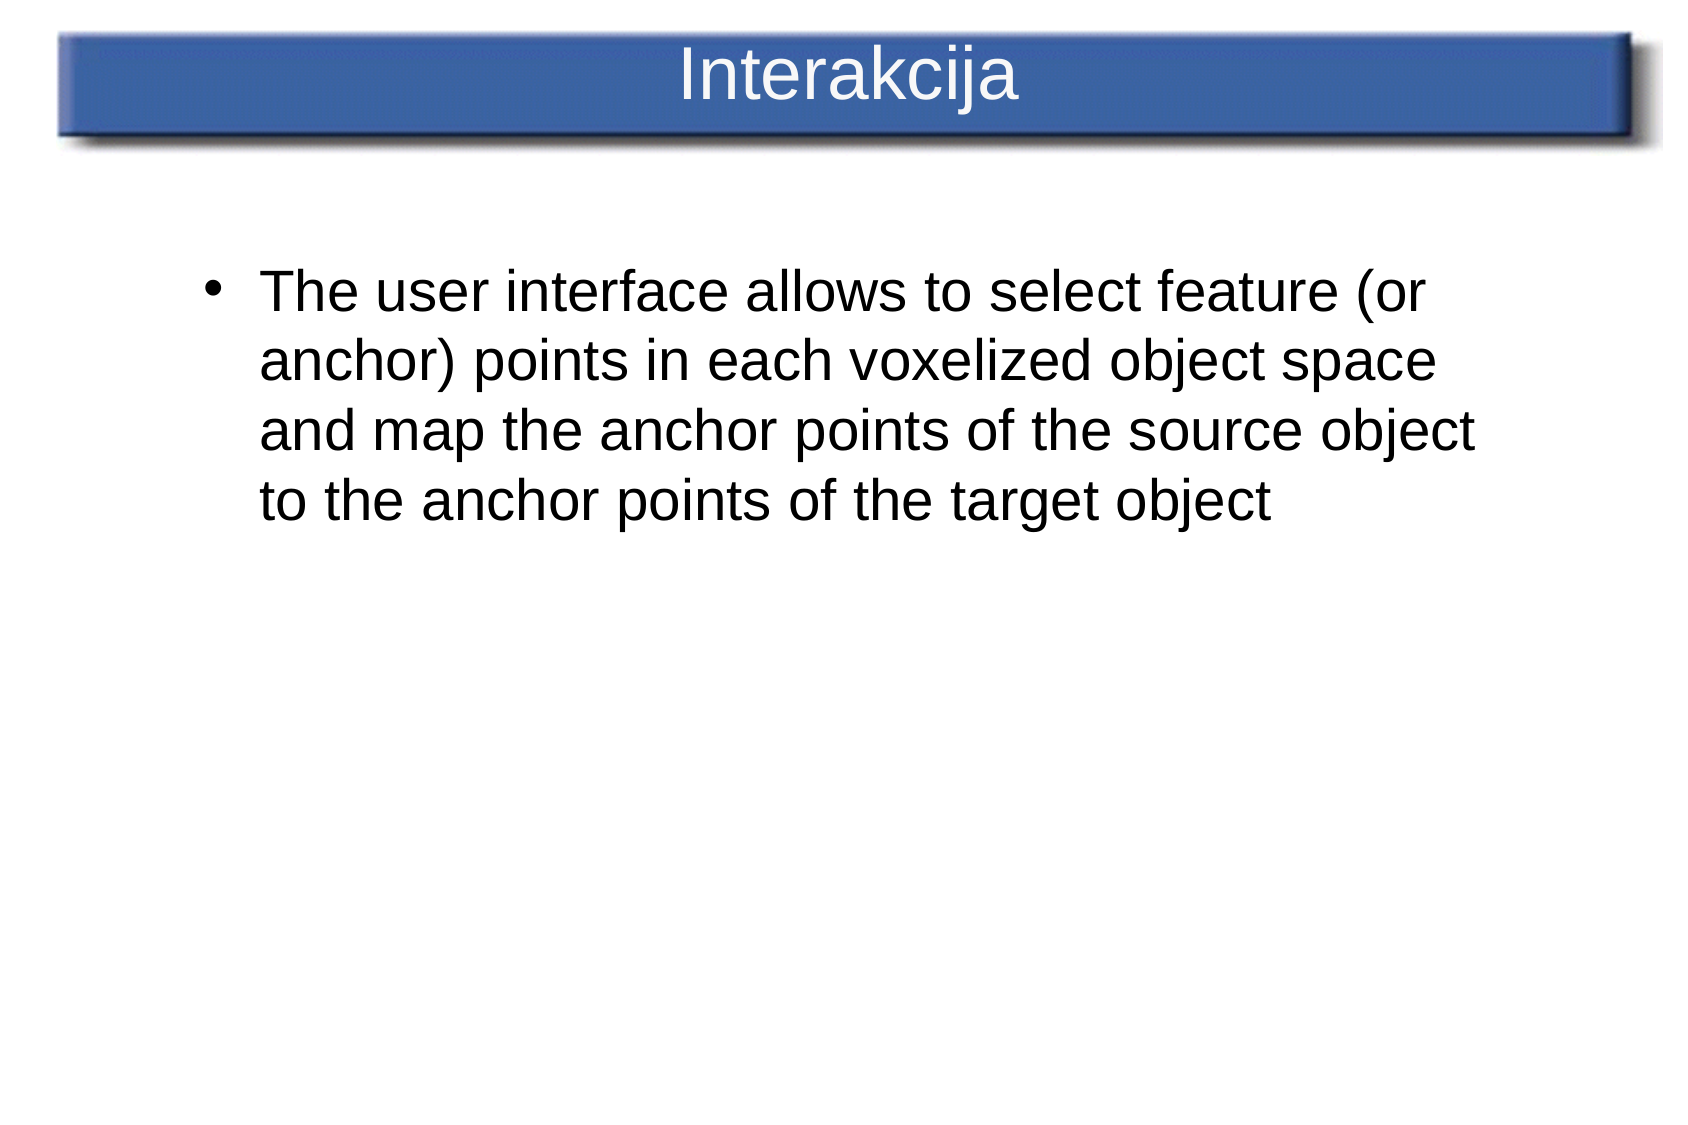

# Interakcija
The user interface allows to select feature (or anchor) points in each voxelized object space and map the anchor points of the source object to the anchor points of the target object